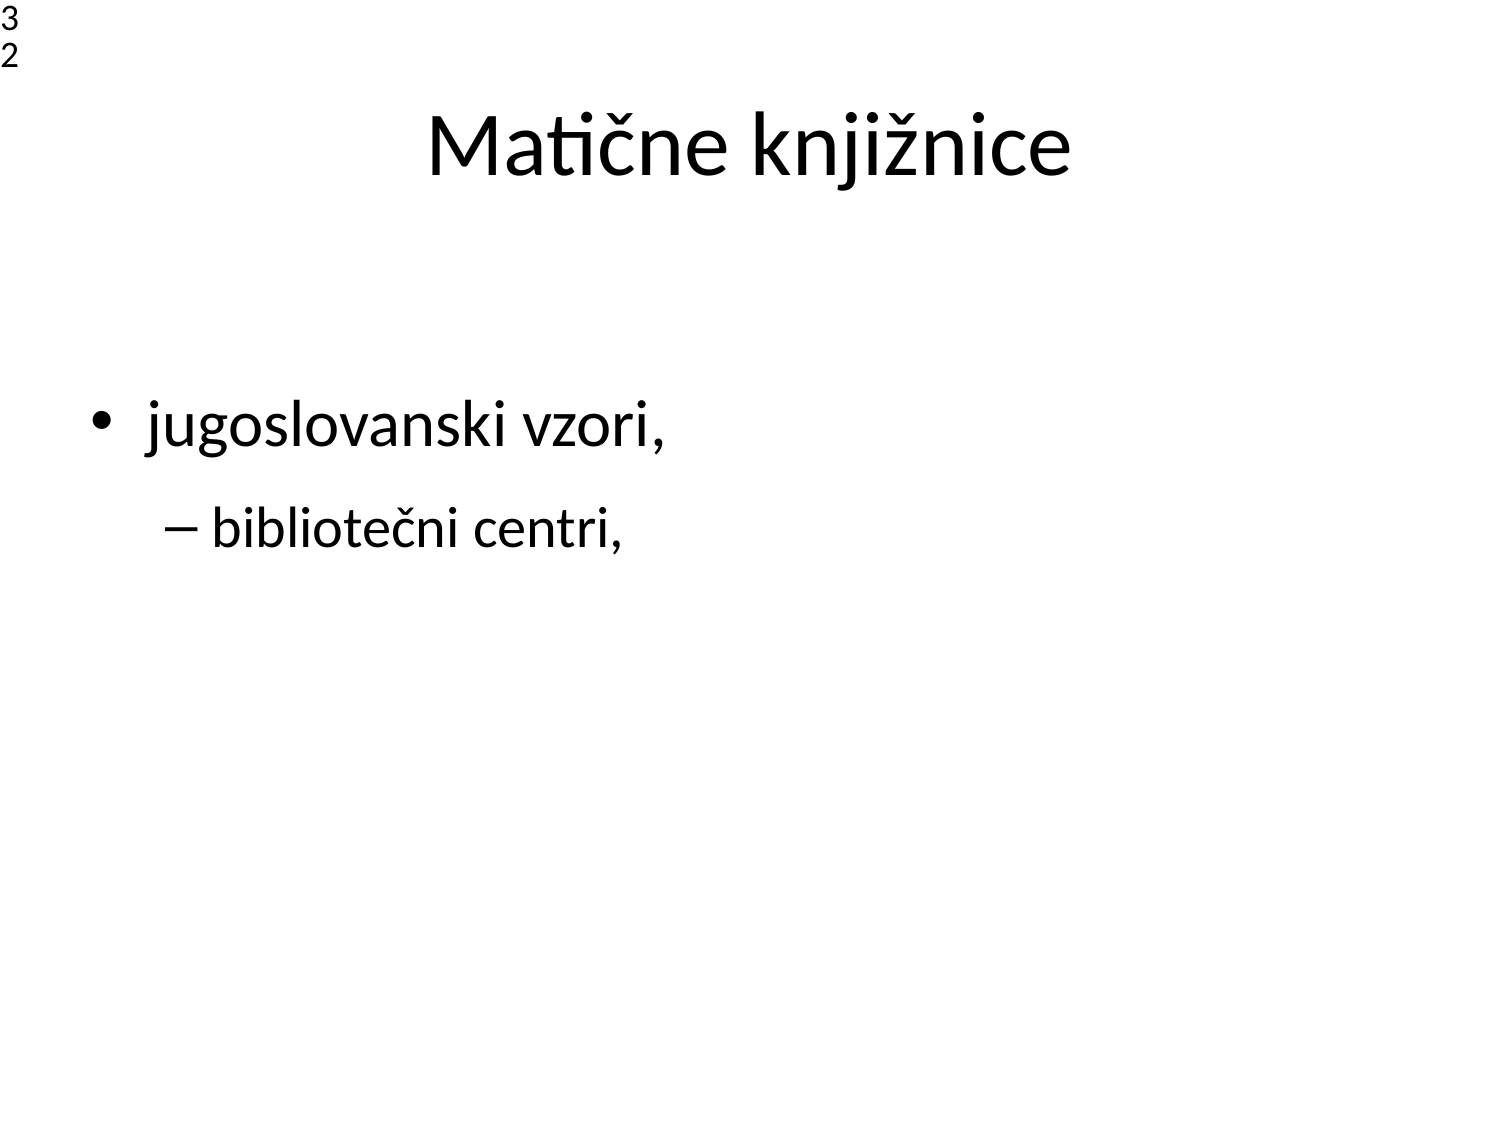

# Matične knjižnice
jugoslovanski vzori,
bibliotečni centri,